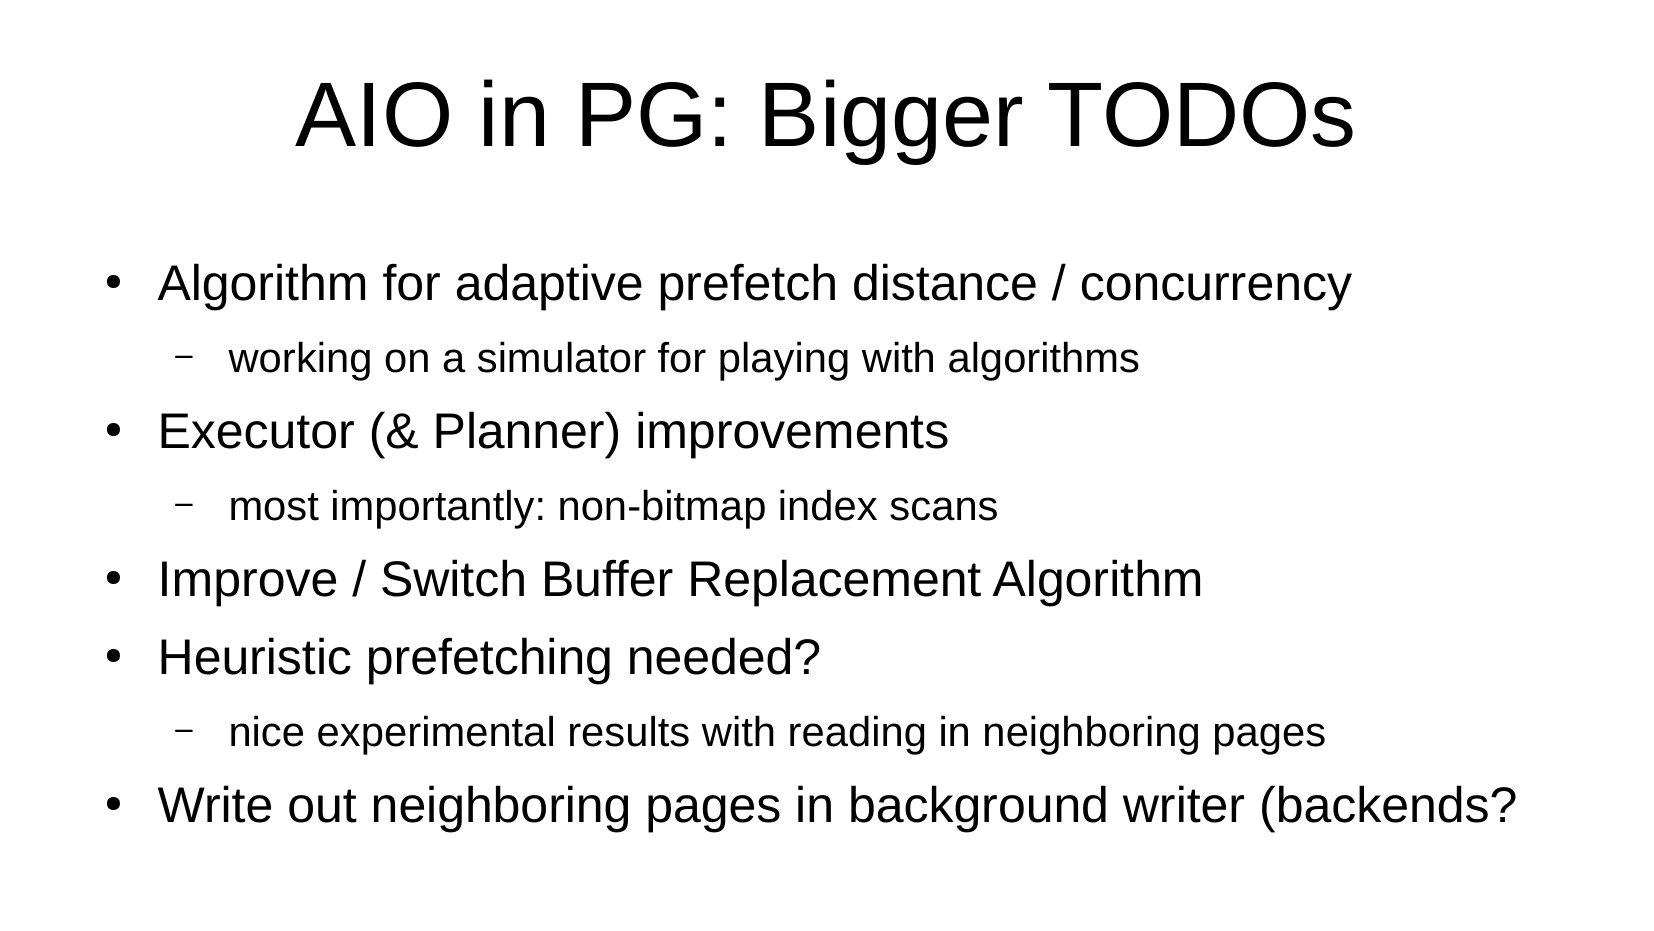

# AIO in PG: Bigger TODOs
Algorithm for adaptive prefetch distance / concurrency
working on a simulator for playing with algorithms
Executor (& Planner) improvements
most importantly: non-bitmap index scans
Improve / Switch Buffer Replacement Algorithm
Heuristic prefetching needed?
nice experimental results with reading in neighboring pages
Write out neighboring pages in background writer (backends?